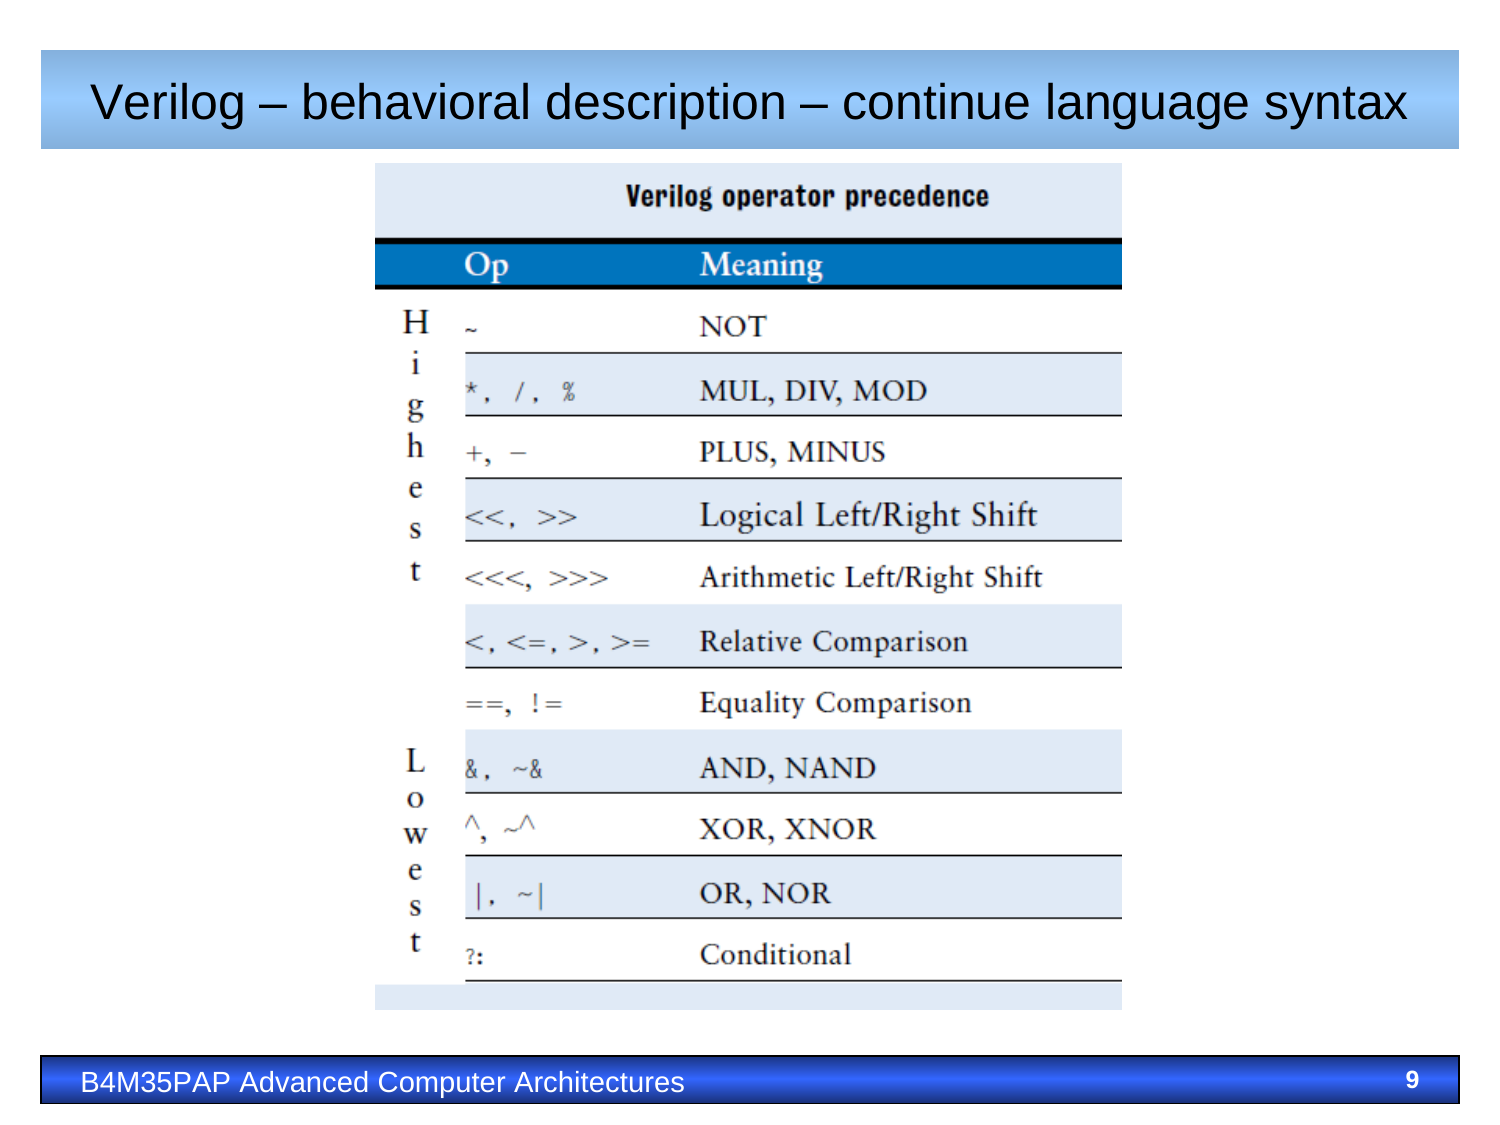

# Verilog – behavioral description – continue language syntax